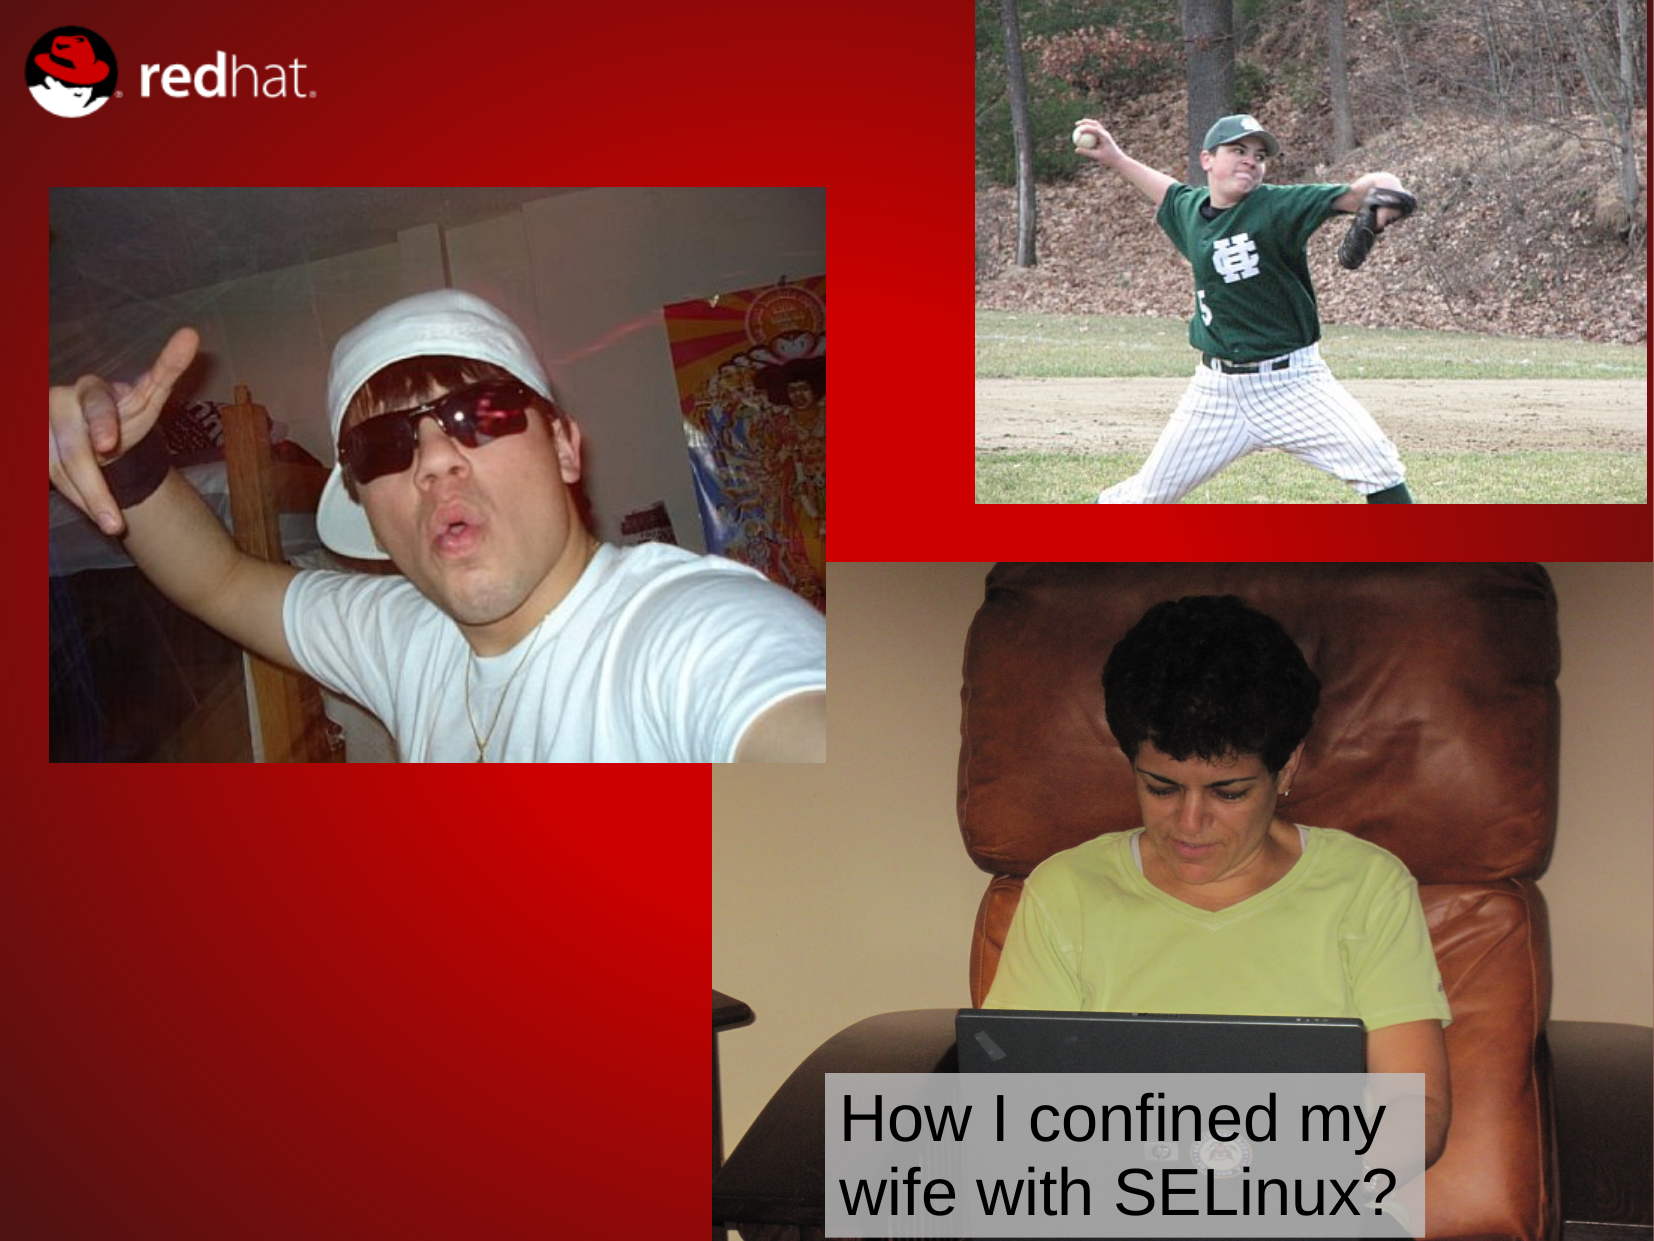

#
How I confined my
wife with SELinux?